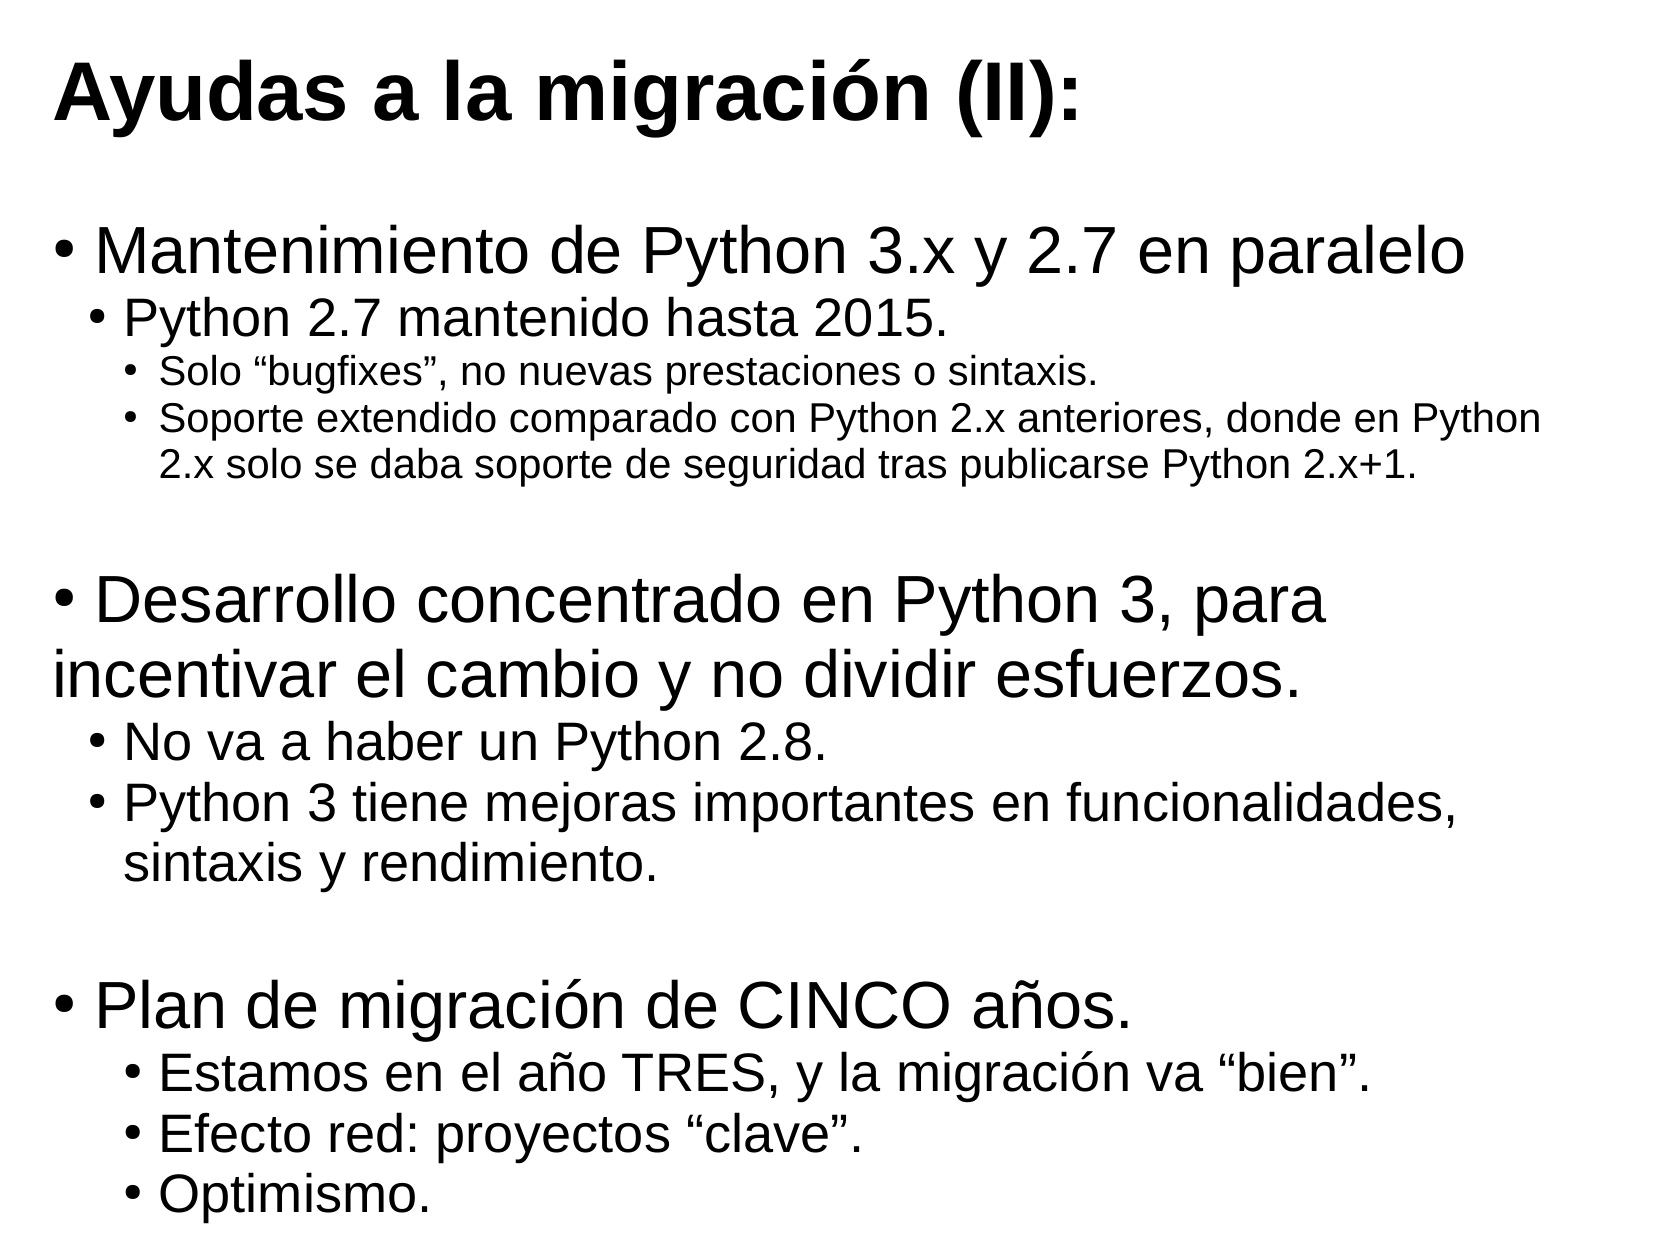

Ayudas a la migración (II):
 Mantenimiento de Python 3.x y 2.7 en paralelo
Python 2.7 mantenido hasta 2015.
Solo “bugfixes”, no nuevas prestaciones o sintaxis.
Soporte extendido comparado con Python 2.x anteriores, donde en Python 2.x solo se daba soporte de seguridad tras publicarse Python 2.x+1.
 Desarrollo concentrado en Python 3, para incentivar el cambio y no dividir esfuerzos.
No va a haber un Python 2.8.
Python 3 tiene mejoras importantes en funcionalidades, sintaxis y rendimiento.
 Plan de migración de CINCO años.
Estamos en el año TRES, y la migración va “bien”.
Efecto red: proyectos “clave”.
Optimismo.